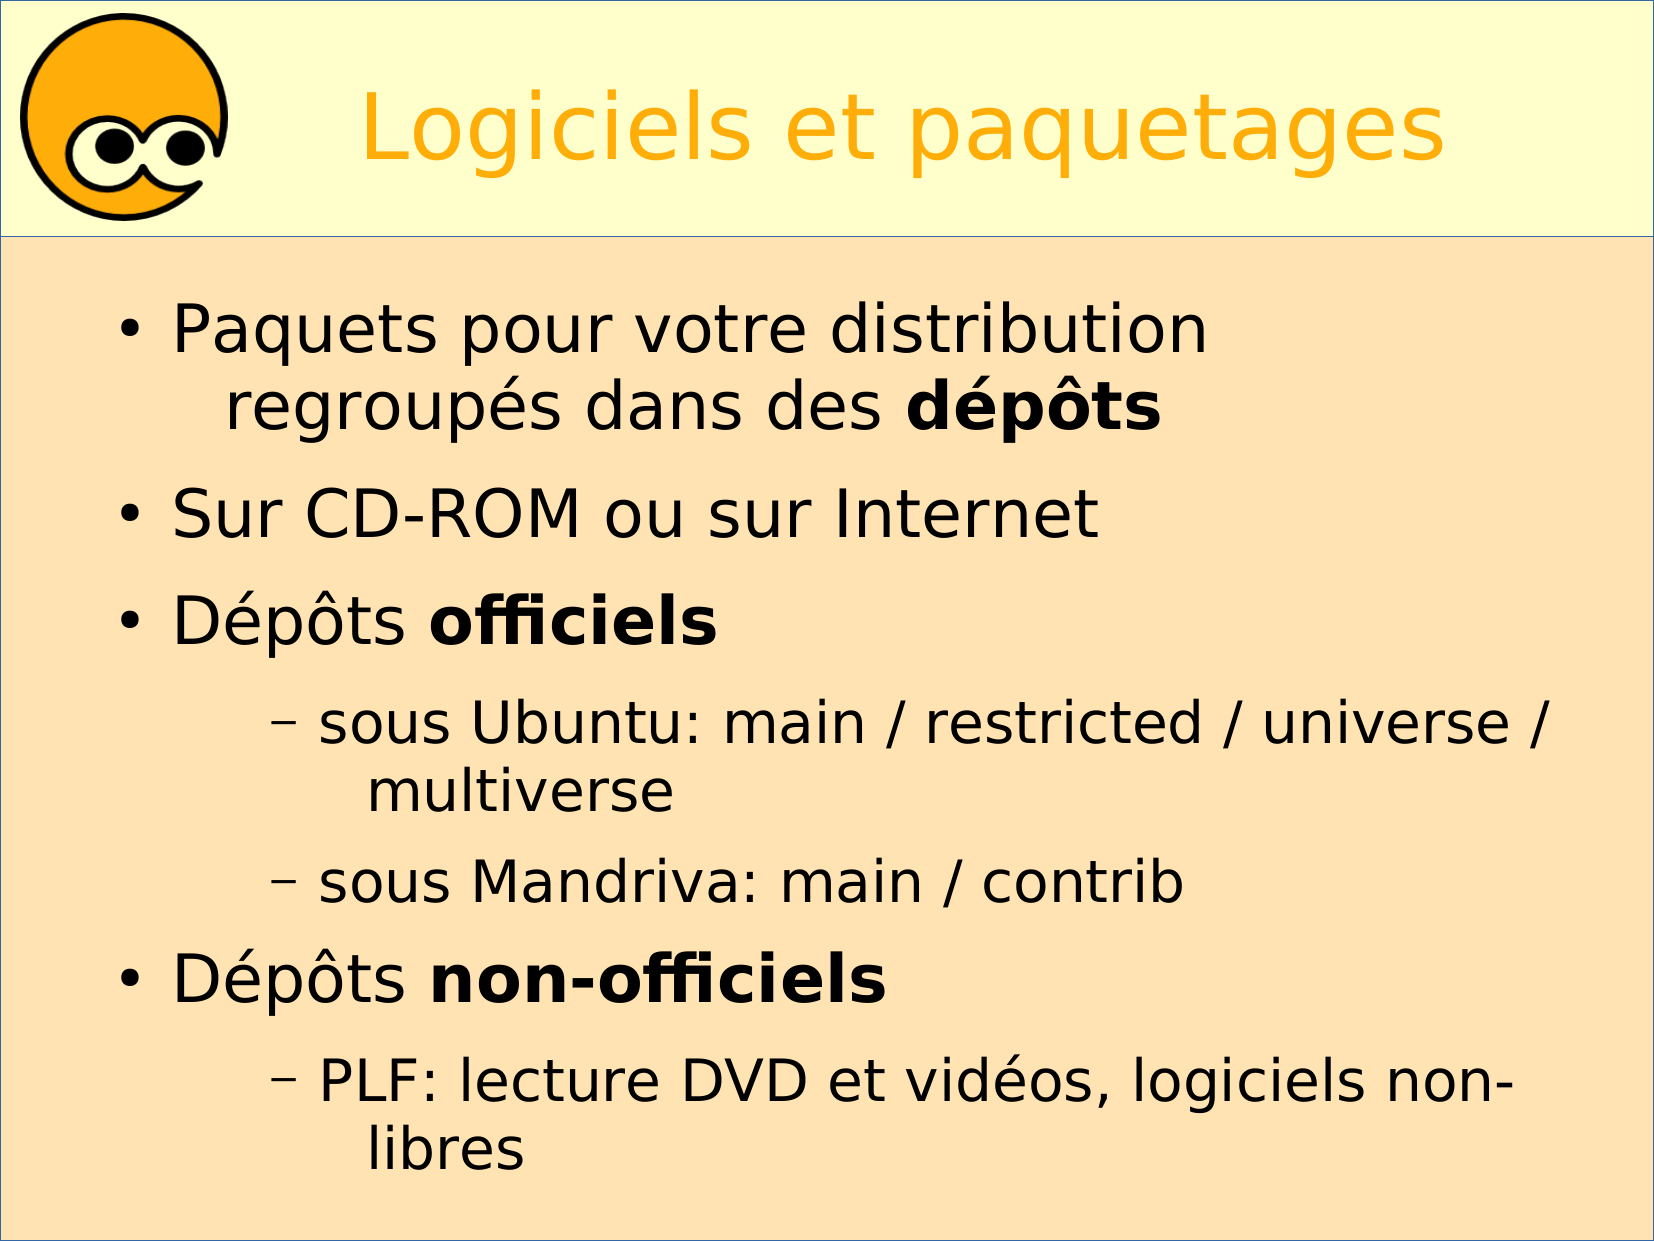

# Logiciels et paquetages
Paquets pour votre distribution regroupés dans des dépôts
Sur CD-ROM ou sur Internet
Dépôts officiels
sous Ubuntu: main / restricted / universe / multiverse
sous Mandriva: main / contrib
Dépôts non-officiels
PLF: lecture DVD et vidéos, logiciels non-libres